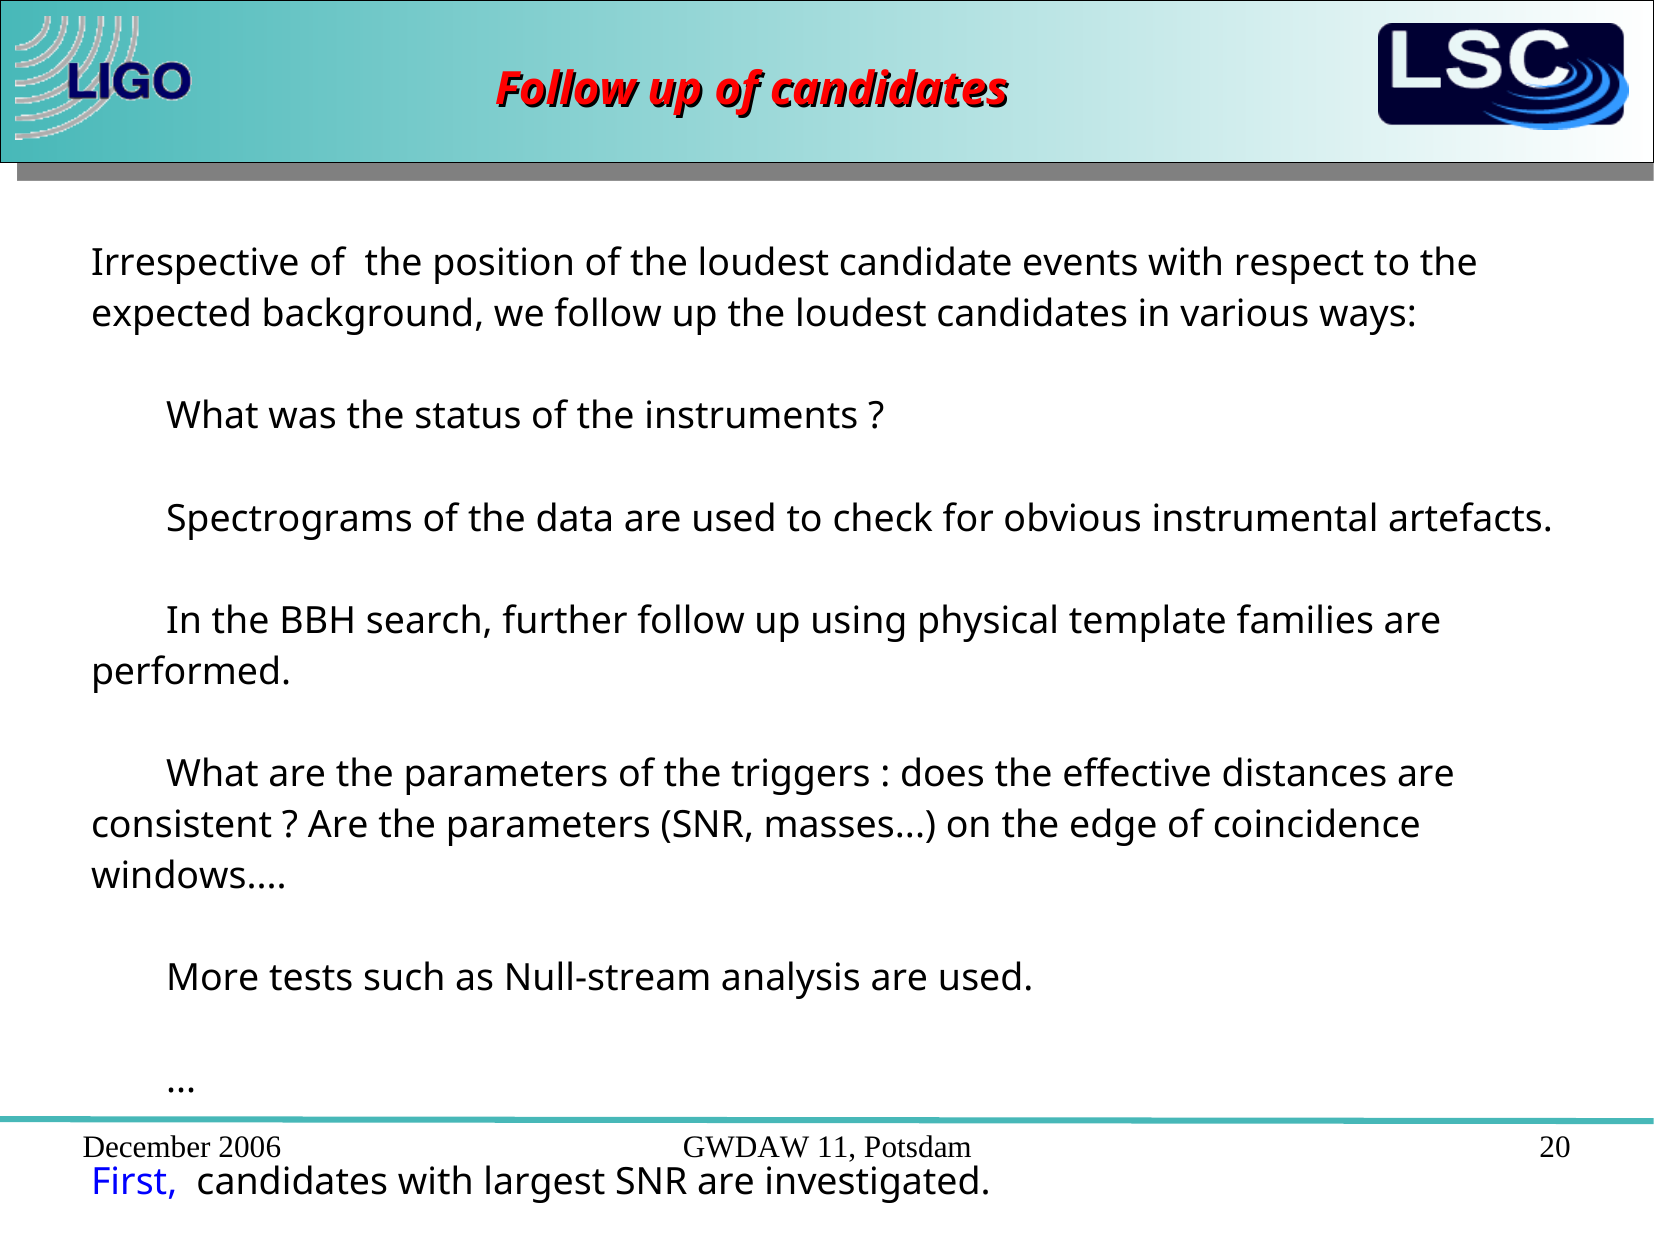

Follow up of candidates
Irrespective of the position of the loudest candidate events with respect to the expected background, we follow up the loudest candidates in various ways:
	What was the status of the instruments ?
	Spectrograms of the data are used to check for obvious instrumental artefacts.
	In the BBH search, further follow up using physical template families are performed.
	What are the parameters of the triggers : does the effective distances are consistent ? Are the parameters (SNR, masses...) on the edge of coincidence windows....
	More tests such as Null-stream analysis are used.
	...
First, candidates with largest SNR are investigated.
20